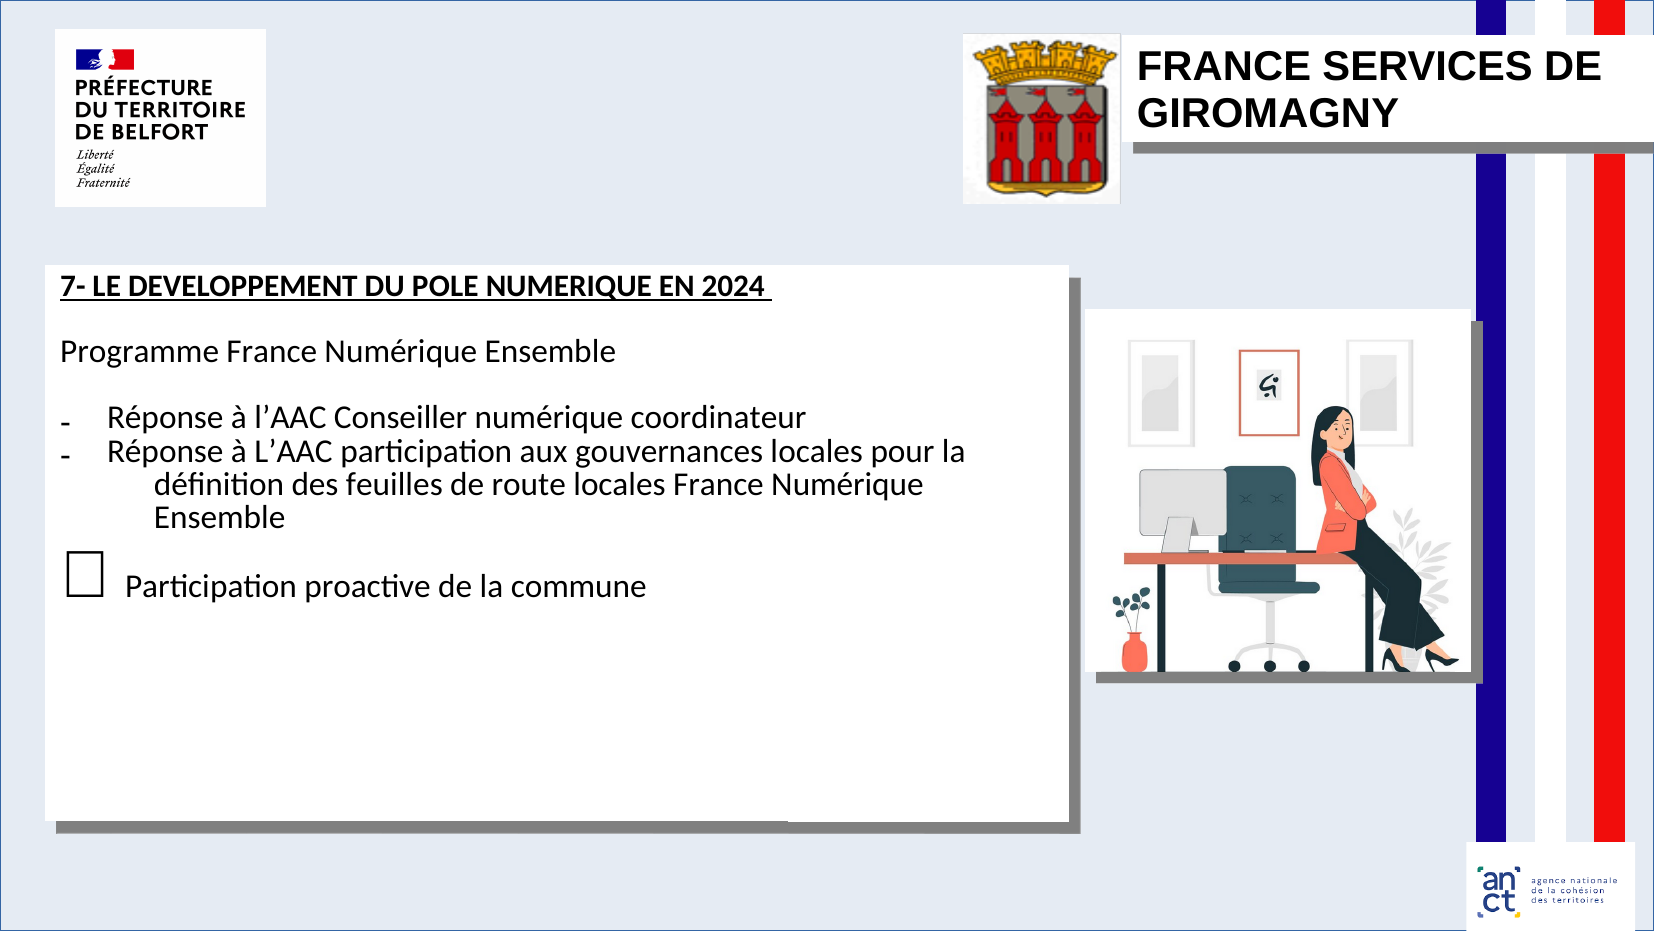

FRANCE SERVICES DE GIROMAGNY
7- LE DEVELOPPEMENT DU POLE NUMERIQUE EN 2024
Programme France Numérique Ensemble
Réponse à l’AAC Conseiller numérique coordinateur
Réponse à L’AAC participation aux gouvernances locales pour la définition des feuilles de route locales France Numérique Ensemble
 Participation proactive de la commune